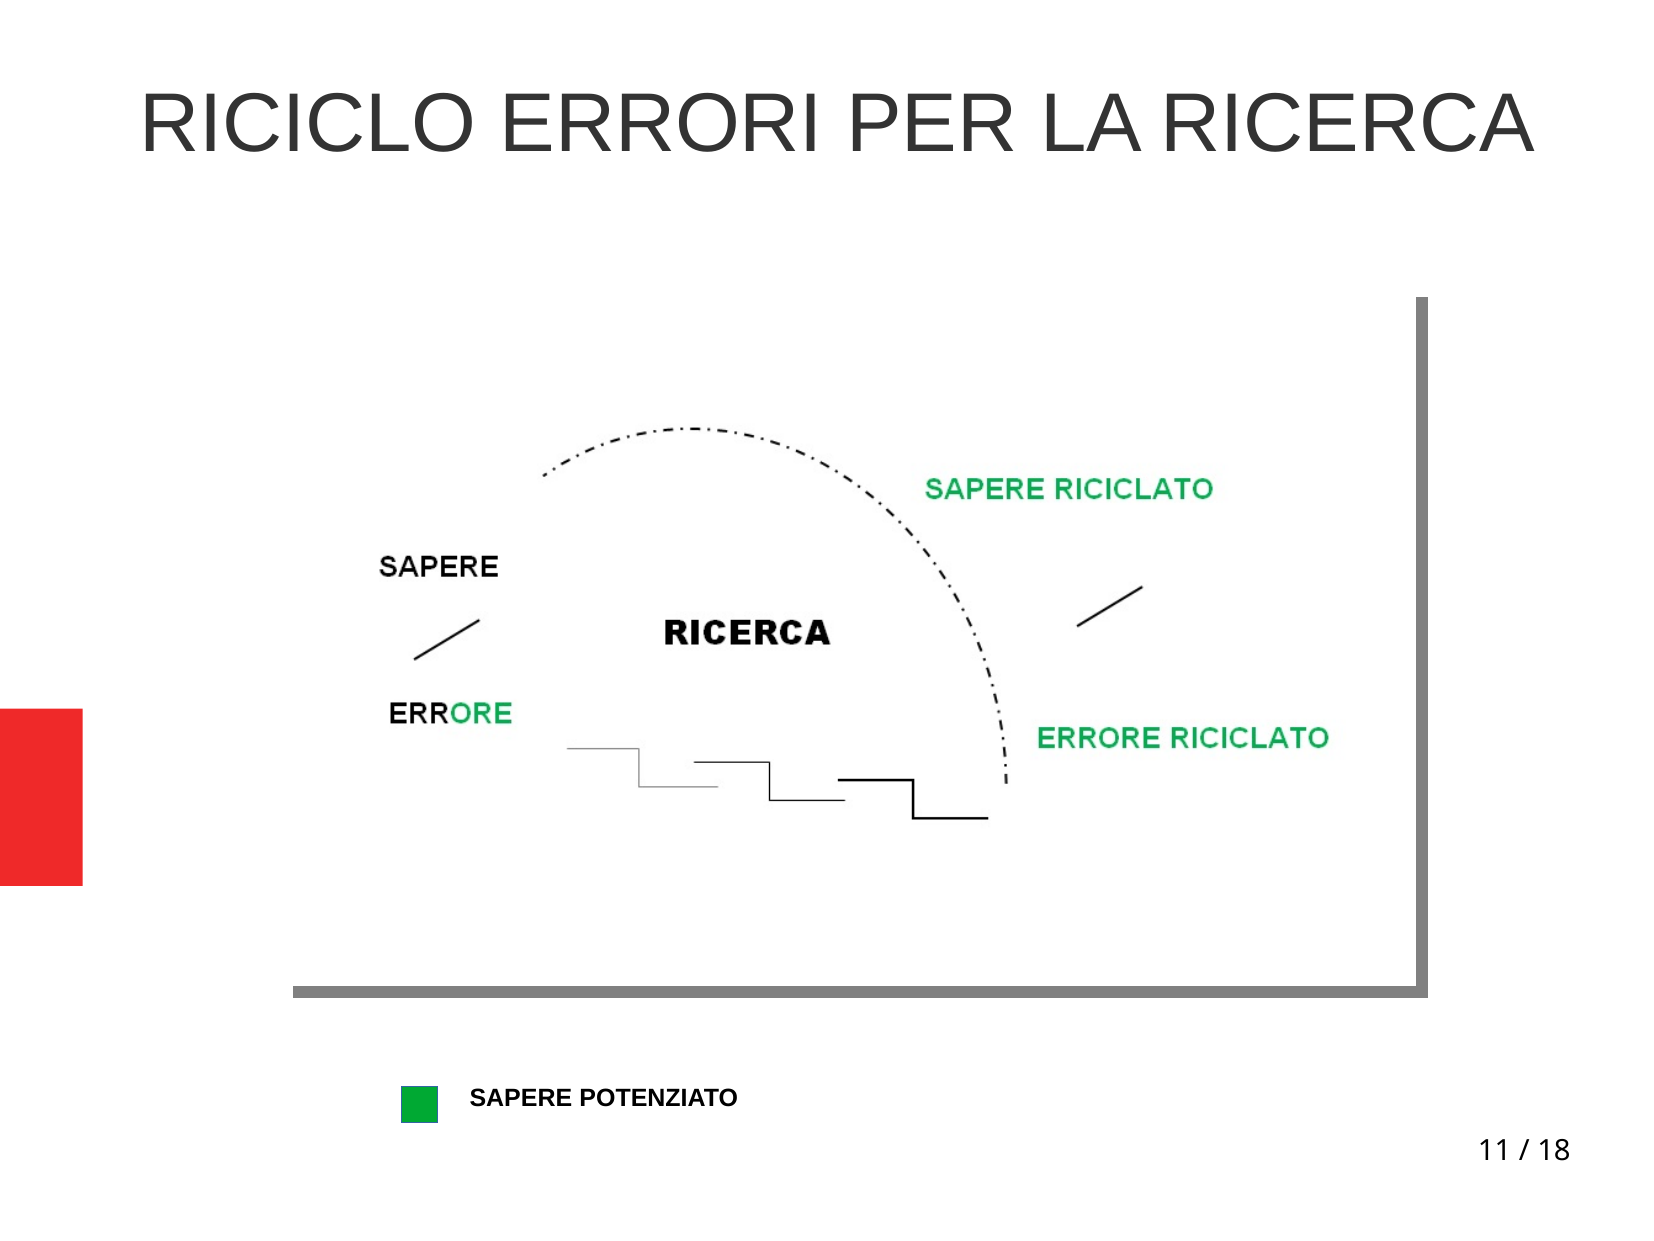

# RICICLO ERRORI PER LA RICERCA
SAPERE POTENZIATO
11